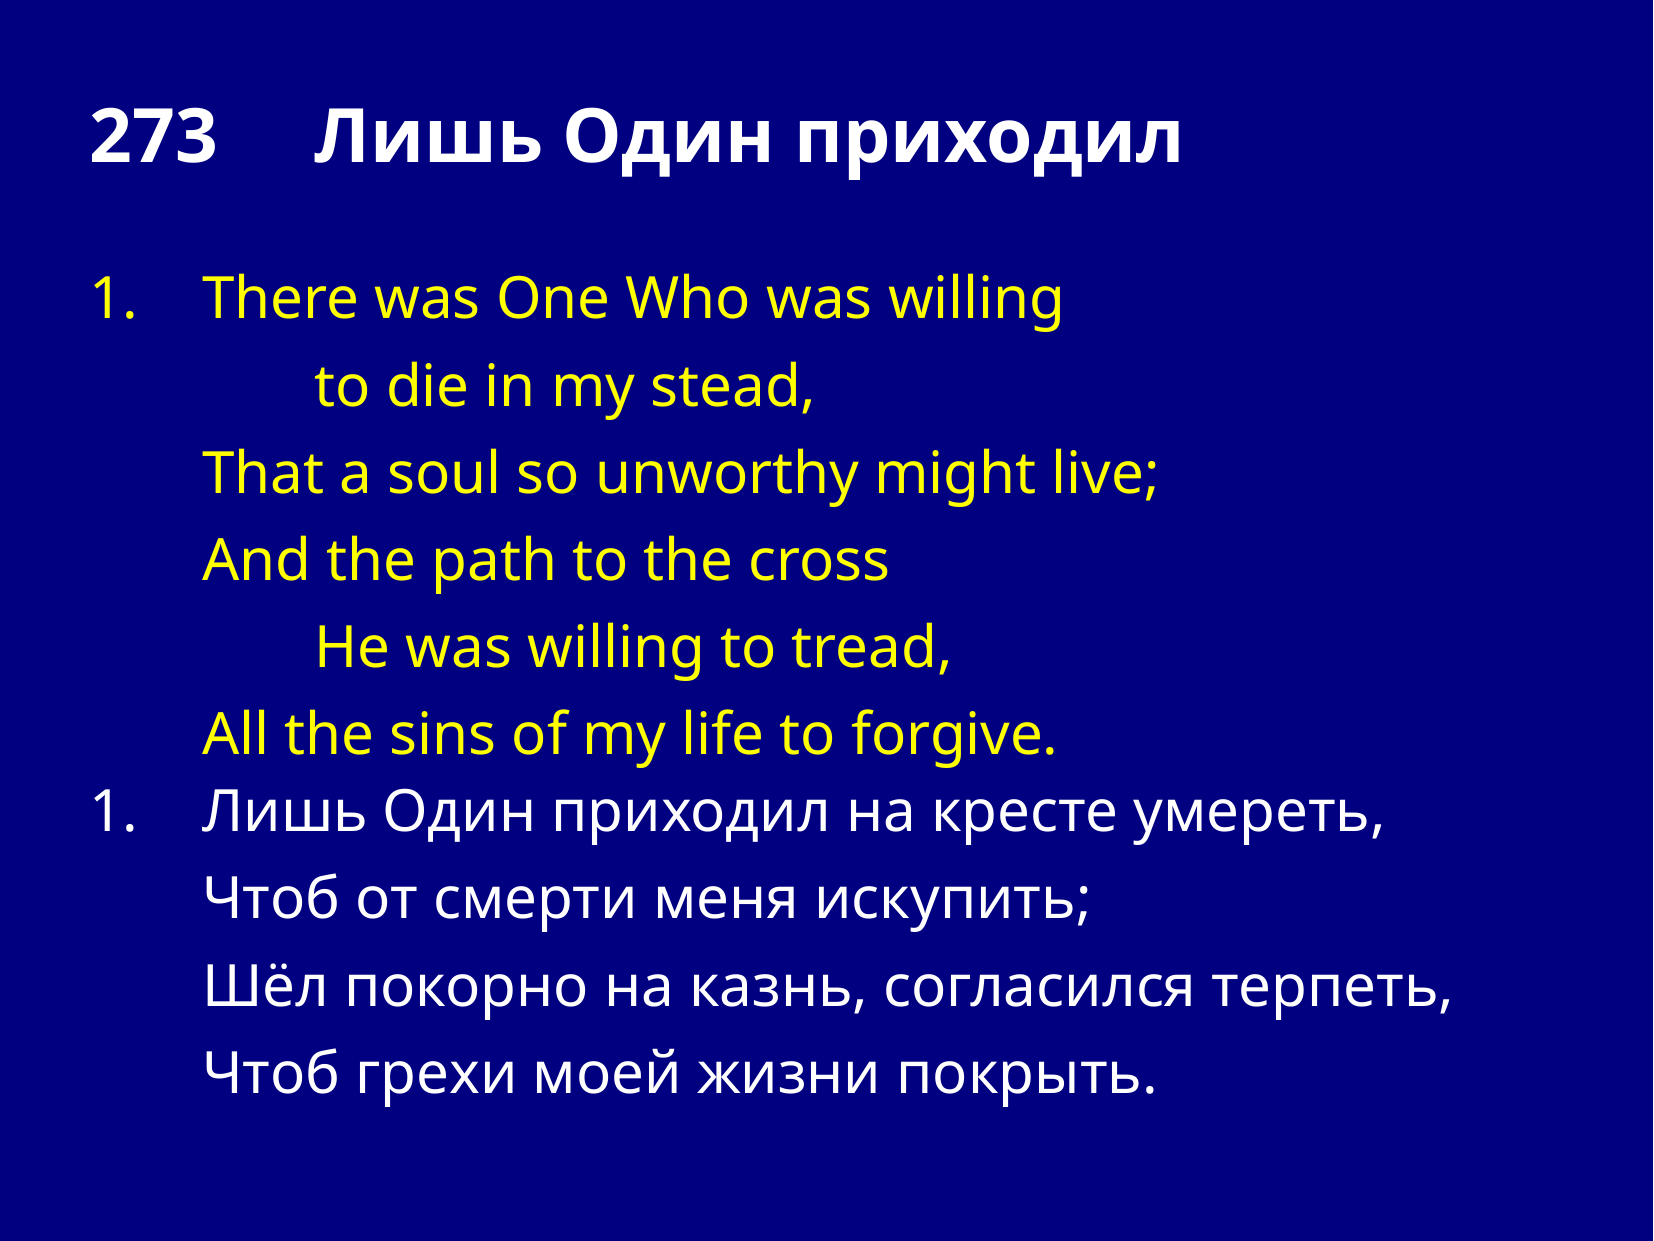

1.	There was One Who was willing
		to die in my stead,
	That a soul so unworthy might live;
	And the path to the cross
		He was willing to tread,
	All the sins of my life to forgive.
273	Лишь Один приходил
1.	Лишь Один приходил на кресте умереть,
	Чтоб от смерти меня искупить;
	Шёл покорно на казнь, согласился терпеть,
	Чтоб грехи моей жизни покрыть.